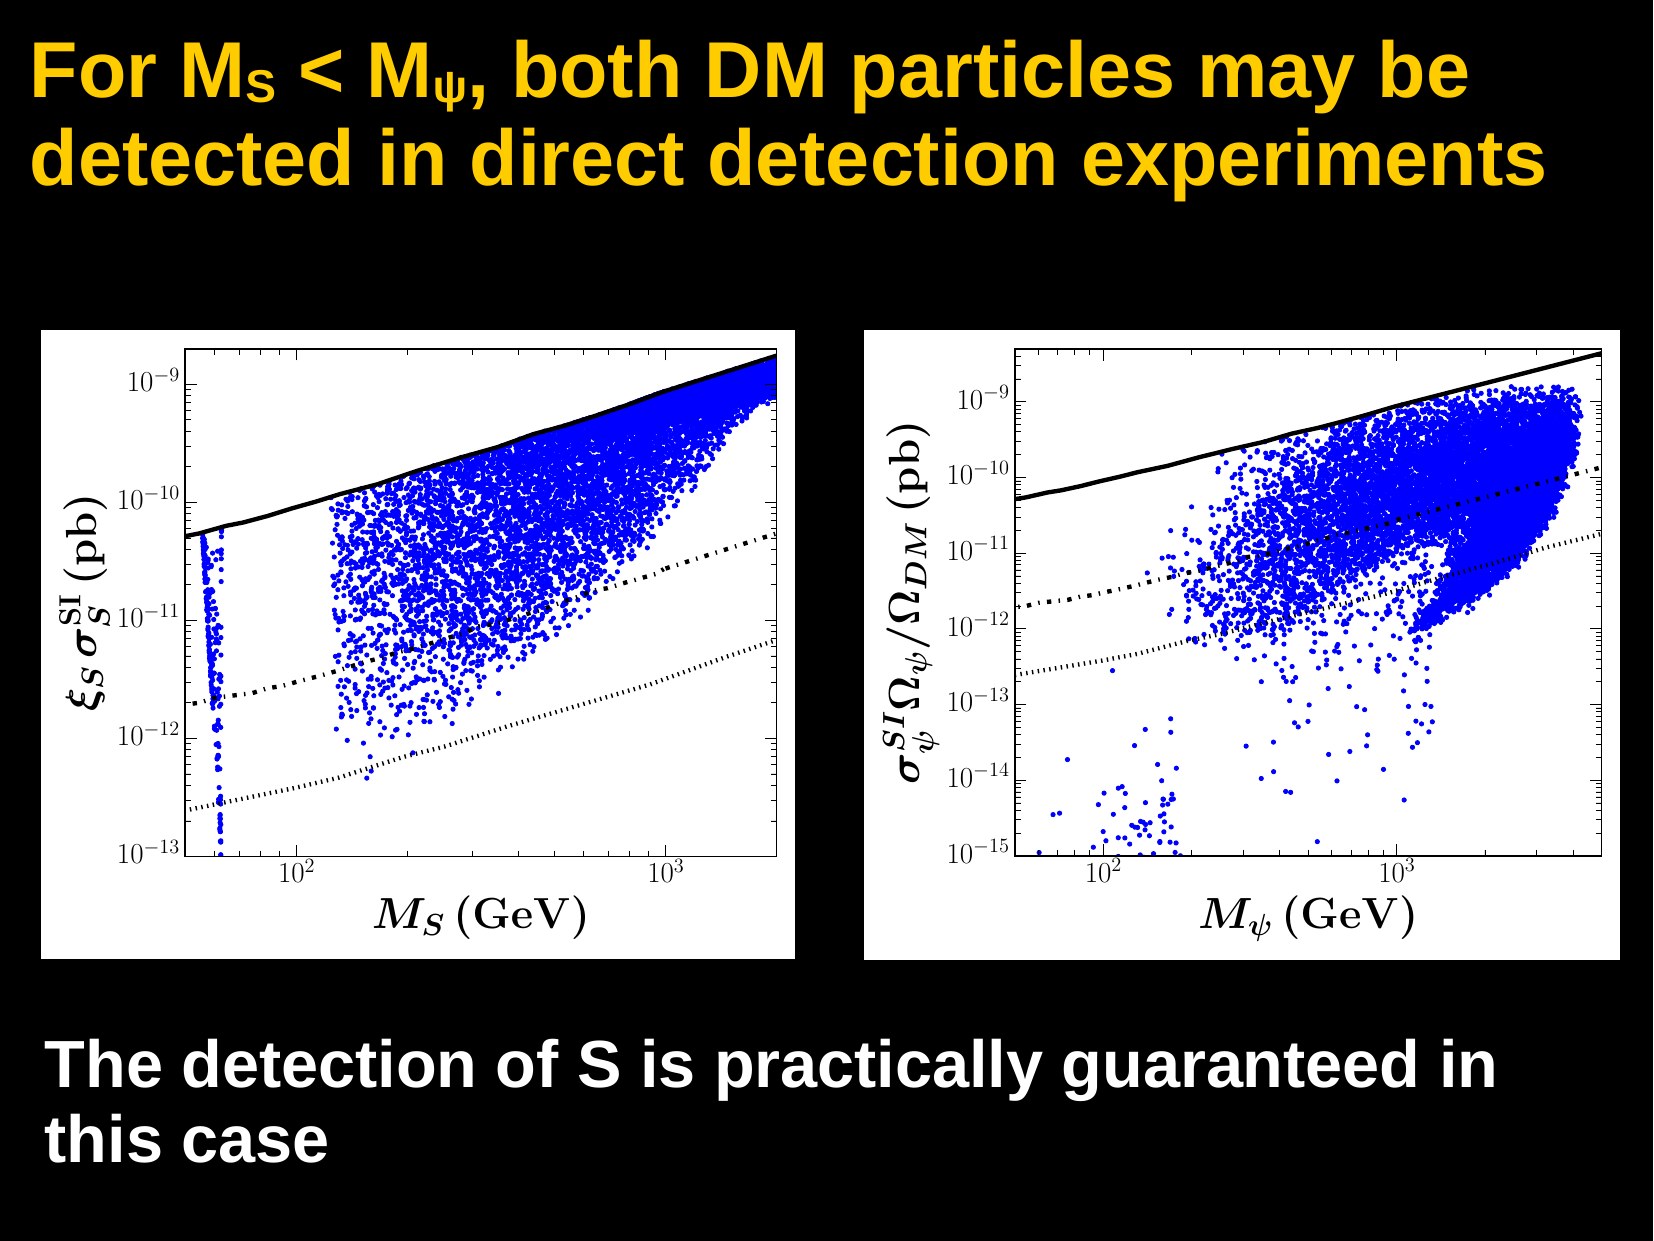

For MS < Mψ, both DM particles may be detected in direct detection experiments
The detection of S is practically guaranteed in this case